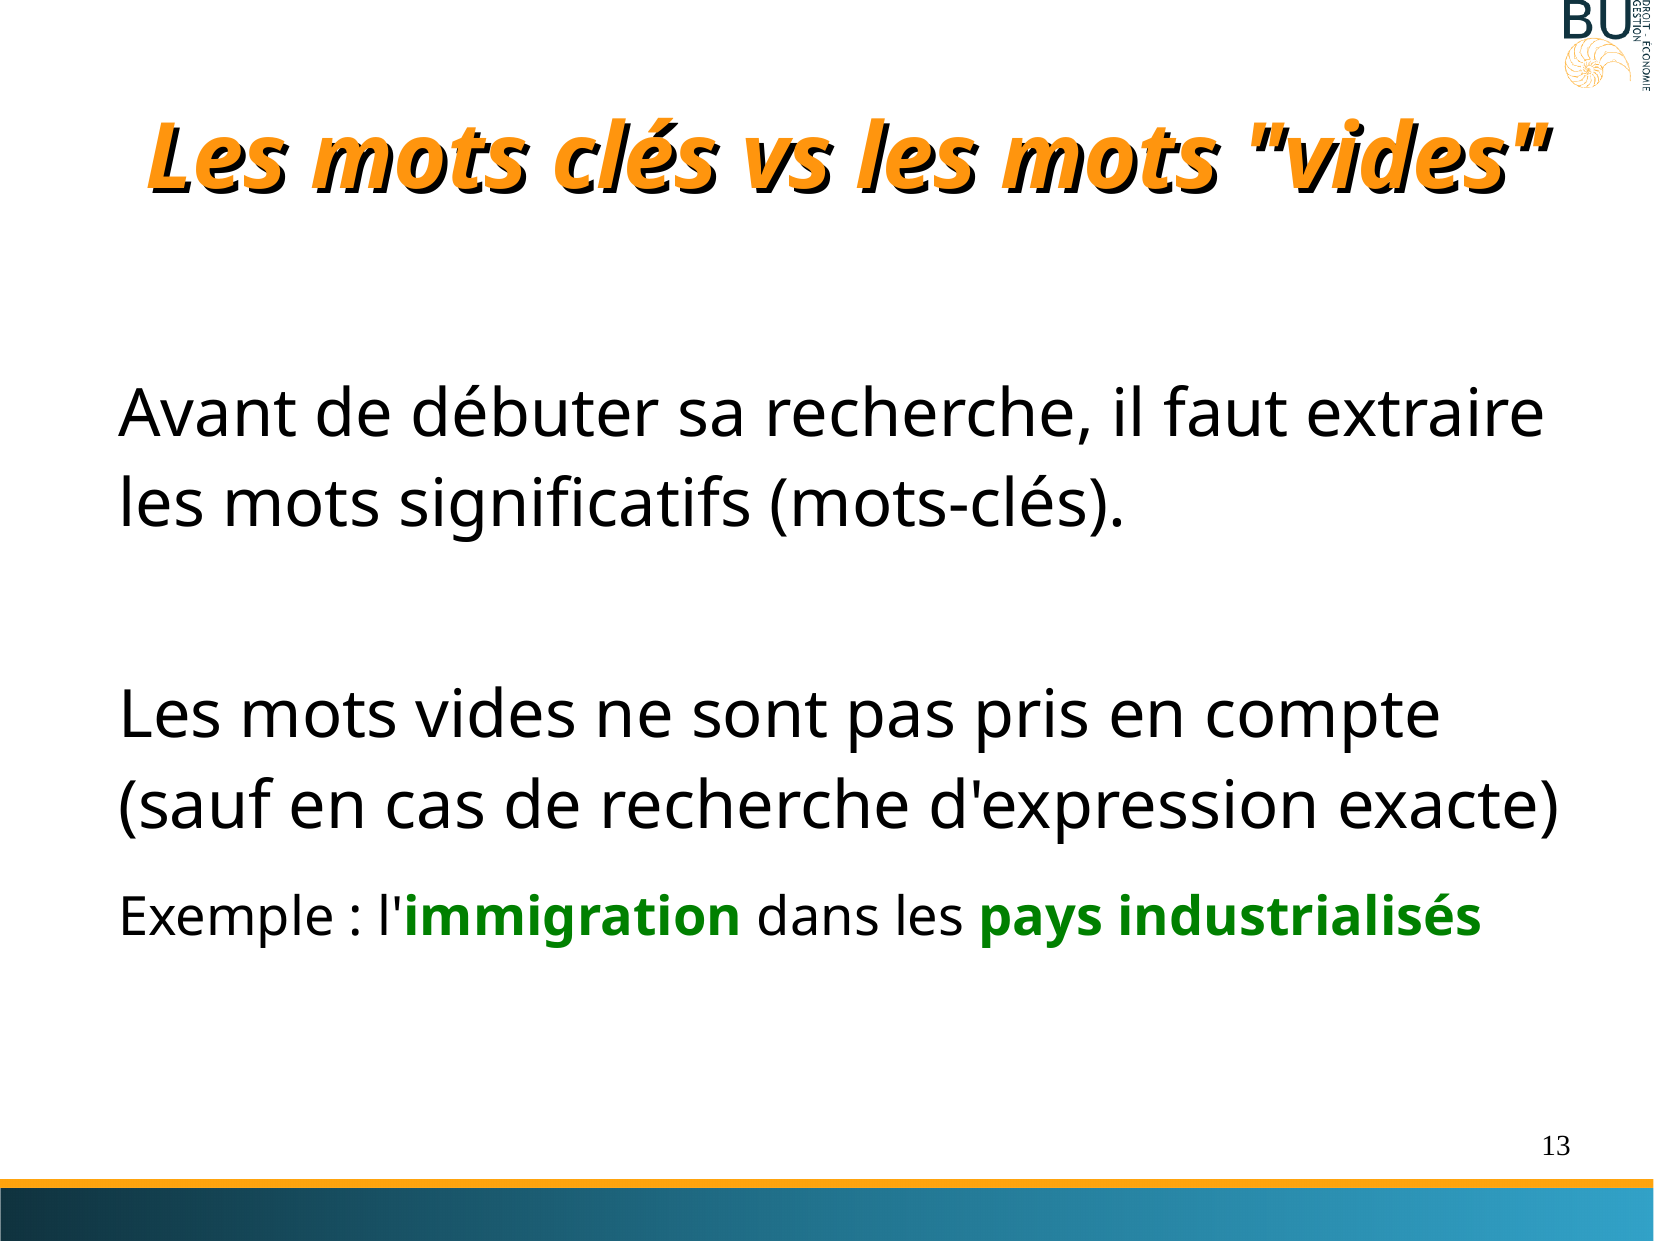

# Les mots clés vs les mots "vides"
Avant de débuter sa recherche, il faut extraire les mots significatifs (mots-clés).
Les mots vides ne sont pas pris en compte (sauf en cas de recherche d'expression exacte)
Exemple : l'immigration dans les pays industrialisés
13